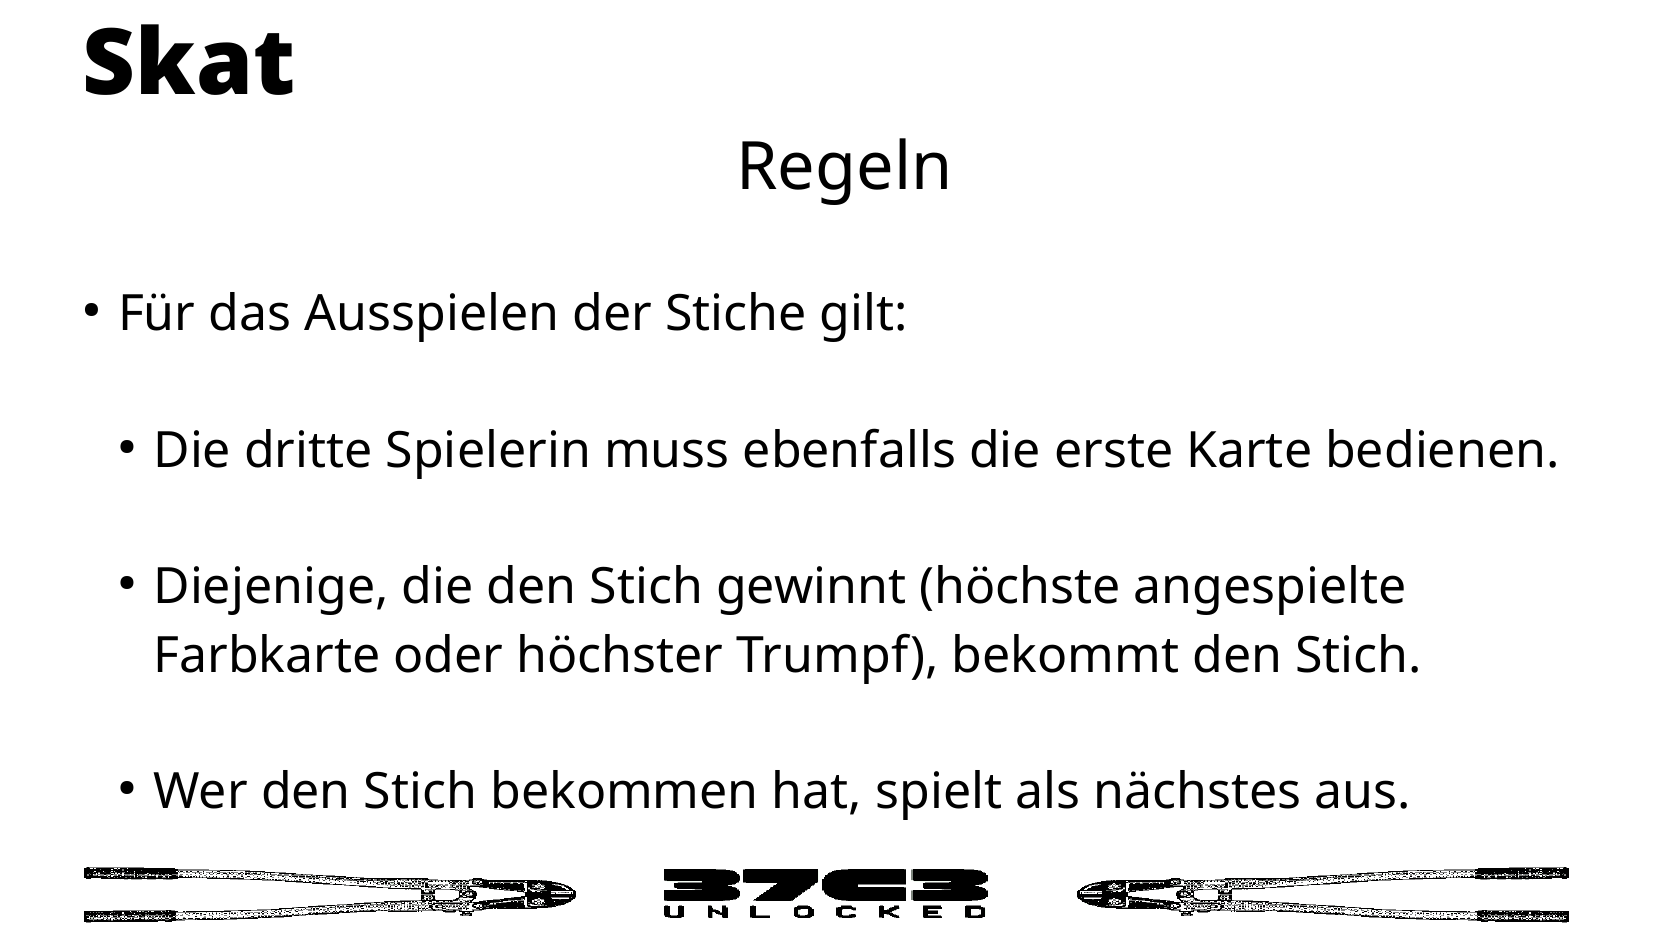

# Skat
Regeln
Für das Ausspielen der Stiche gilt:
Die dritte Spielerin muss ebenfalls die erste Karte bedienen.
Diejenige, die den Stich gewinnt (höchste angespielte Farbkarte oder höchster Trumpf), bekommt den Stich.
Wer den Stich bekommen hat, spielt als nächstes aus.
Dies wird solange wiederholt, bis alle Stiche gespielt sind.